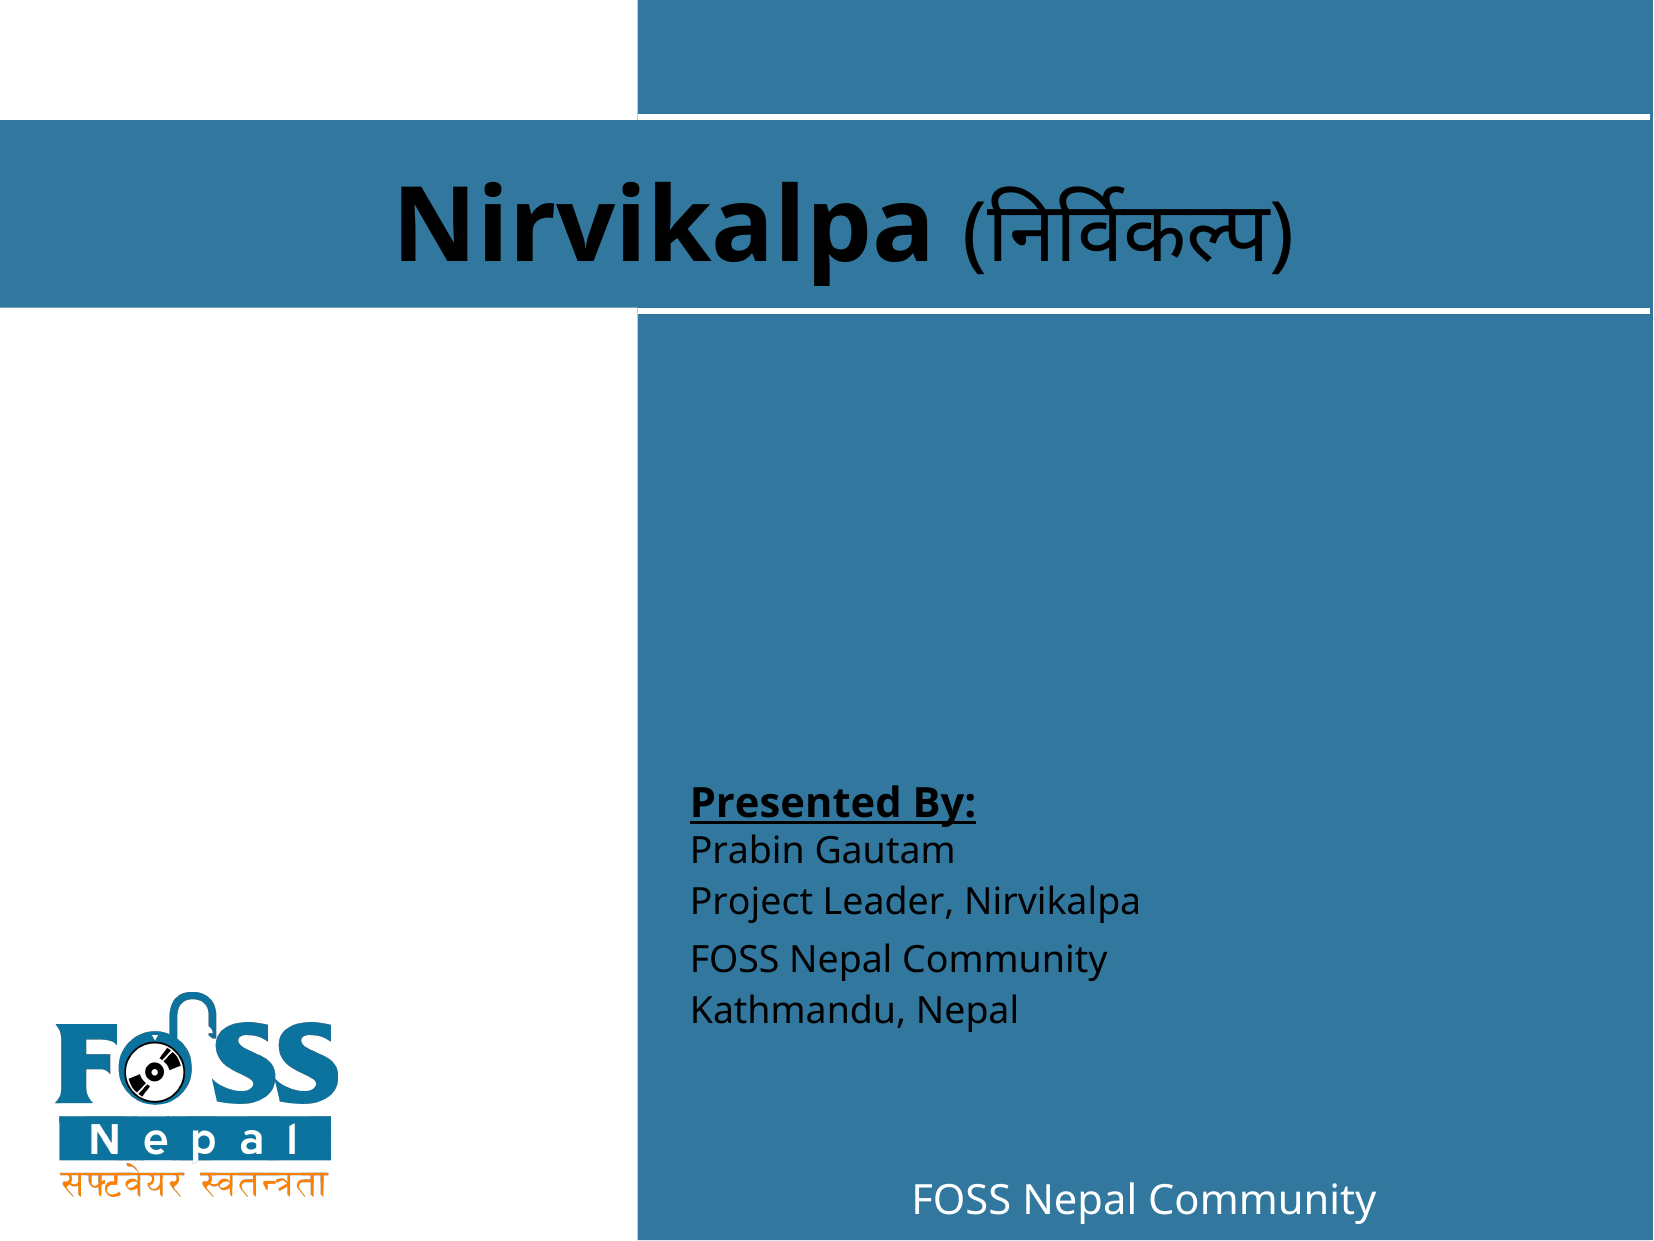

Nirvikalpa (निर्विकल्प)
Prabin Gautam
Project Leader, Nirvikalpa